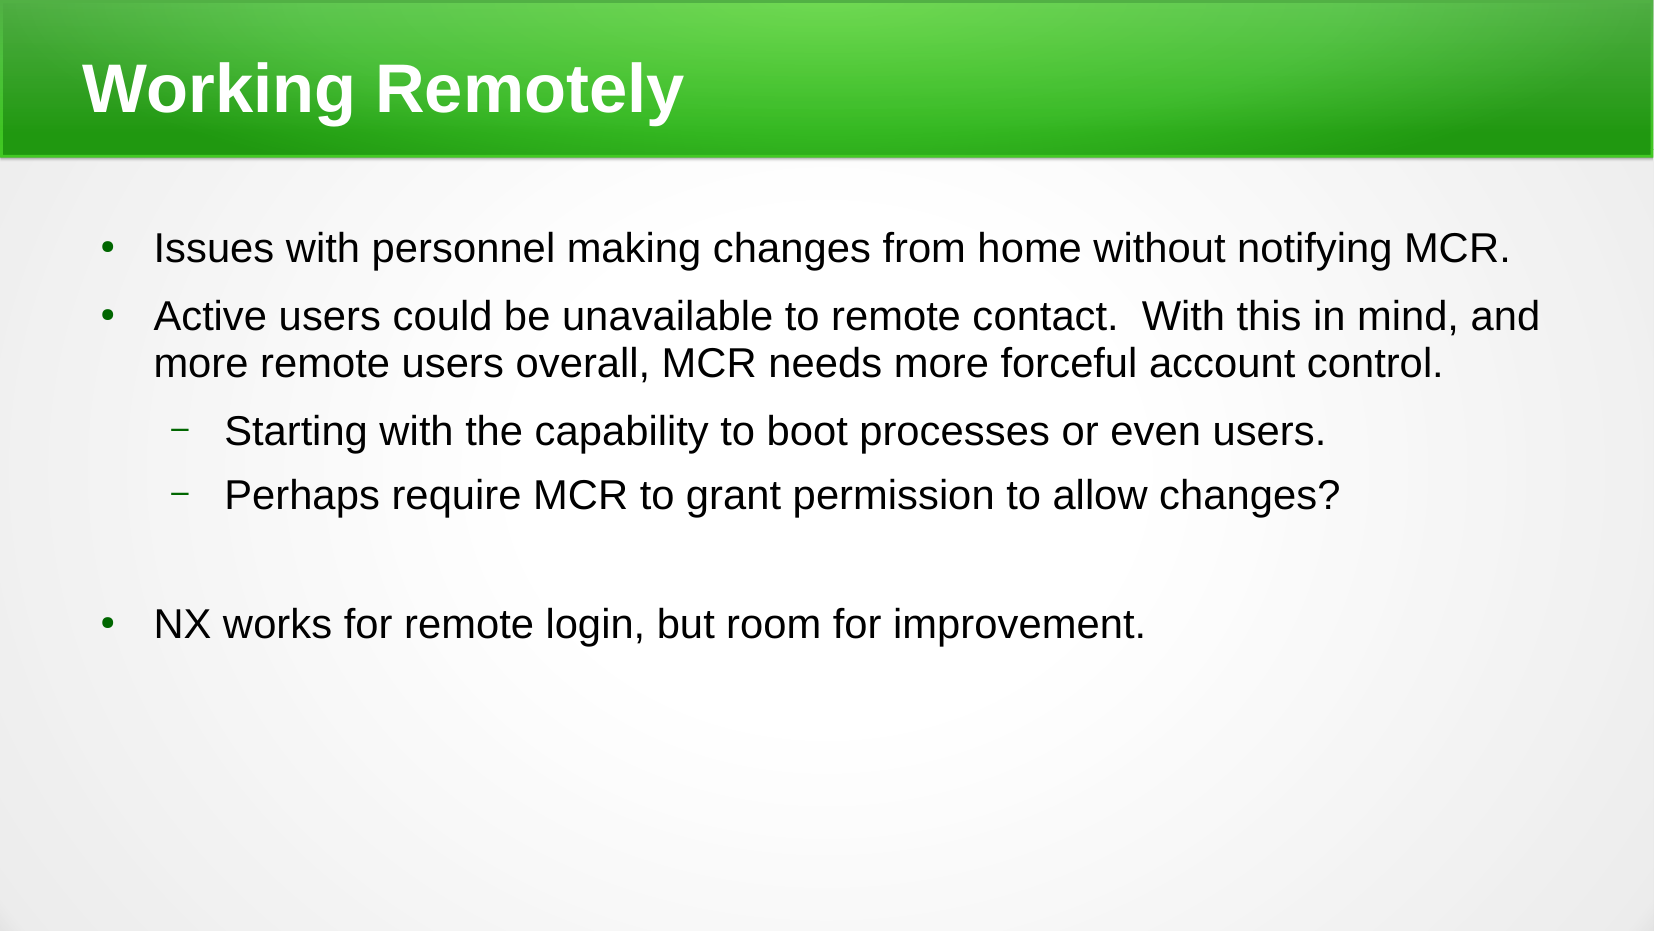

# Working Remotely
Issues with personnel making changes from home without notifying MCR.
Active users could be unavailable to remote contact. With this in mind, and more remote users overall, MCR needs more forceful account control.
Starting with the capability to boot processes or even users.
Perhaps require MCR to grant permission to allow changes?
NX works for remote login, but room for improvement.